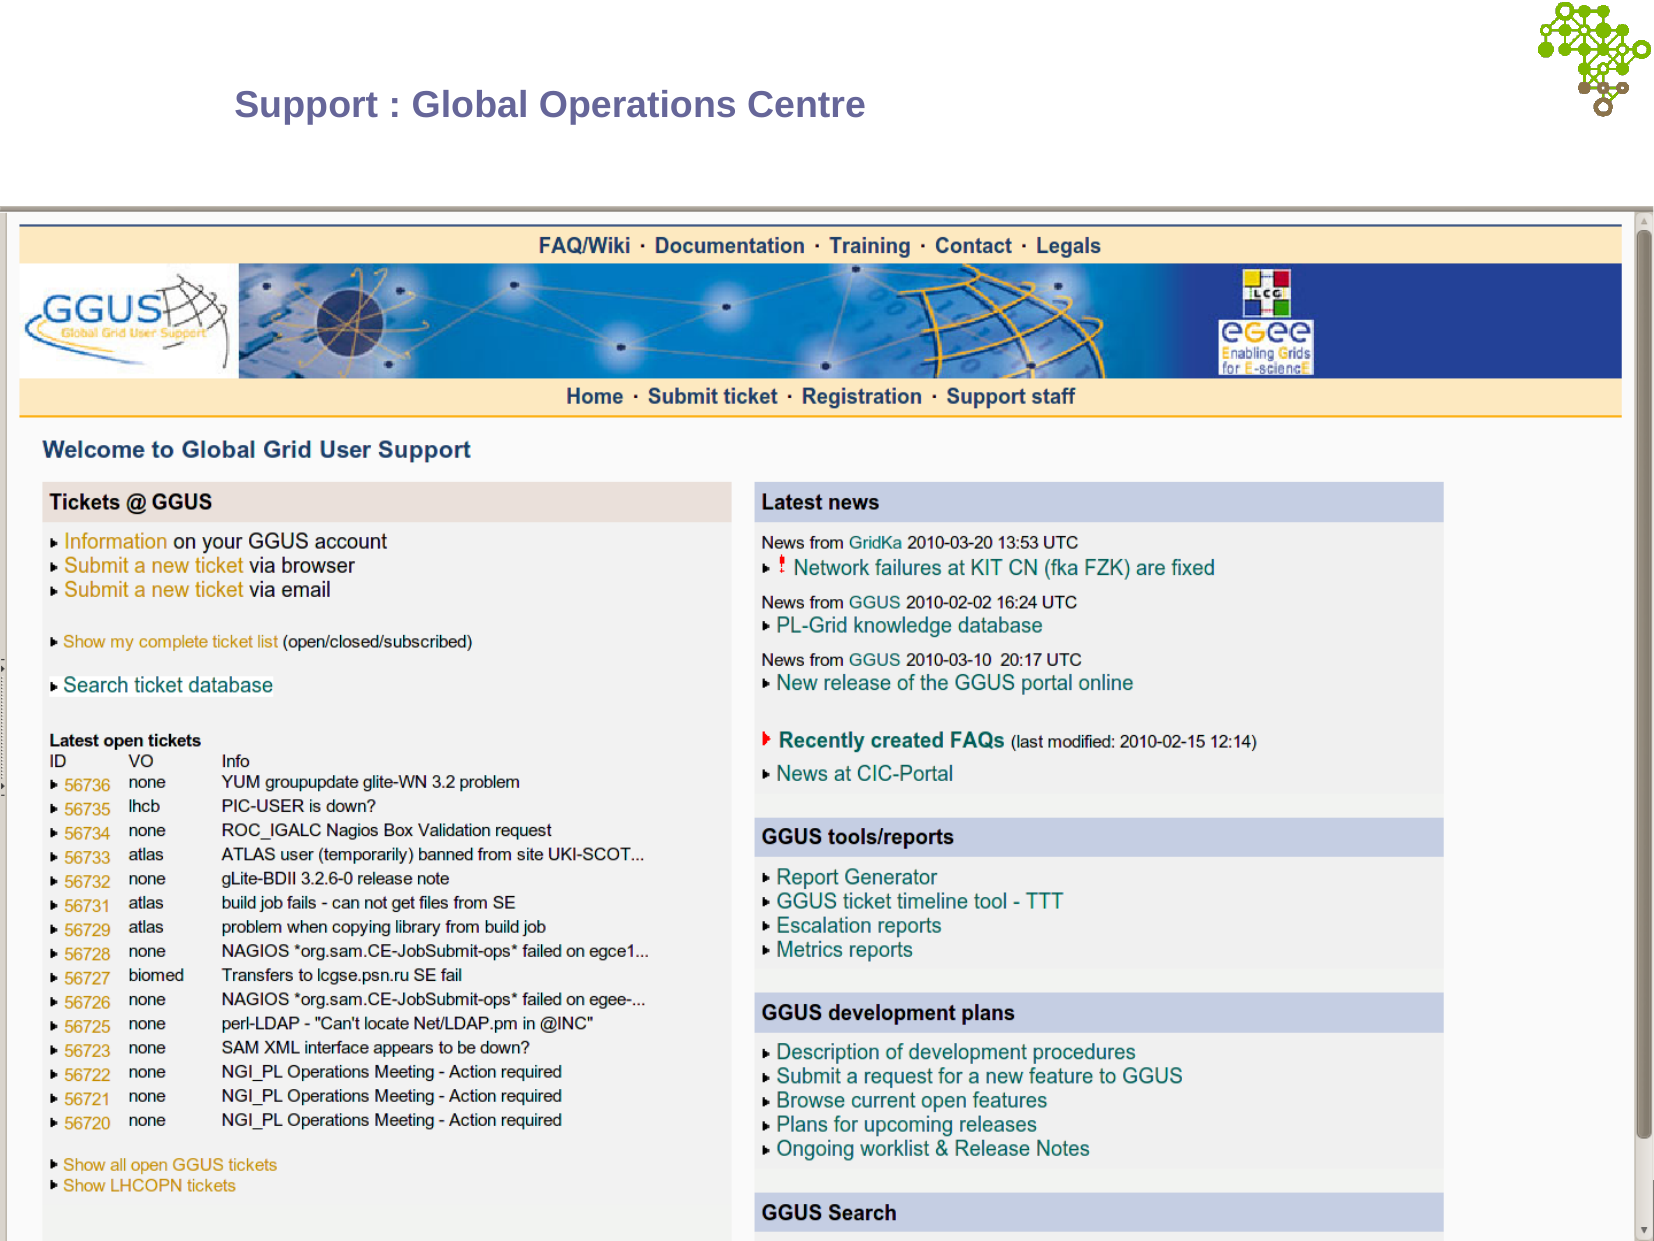

# Support : Global Operations Centre
24